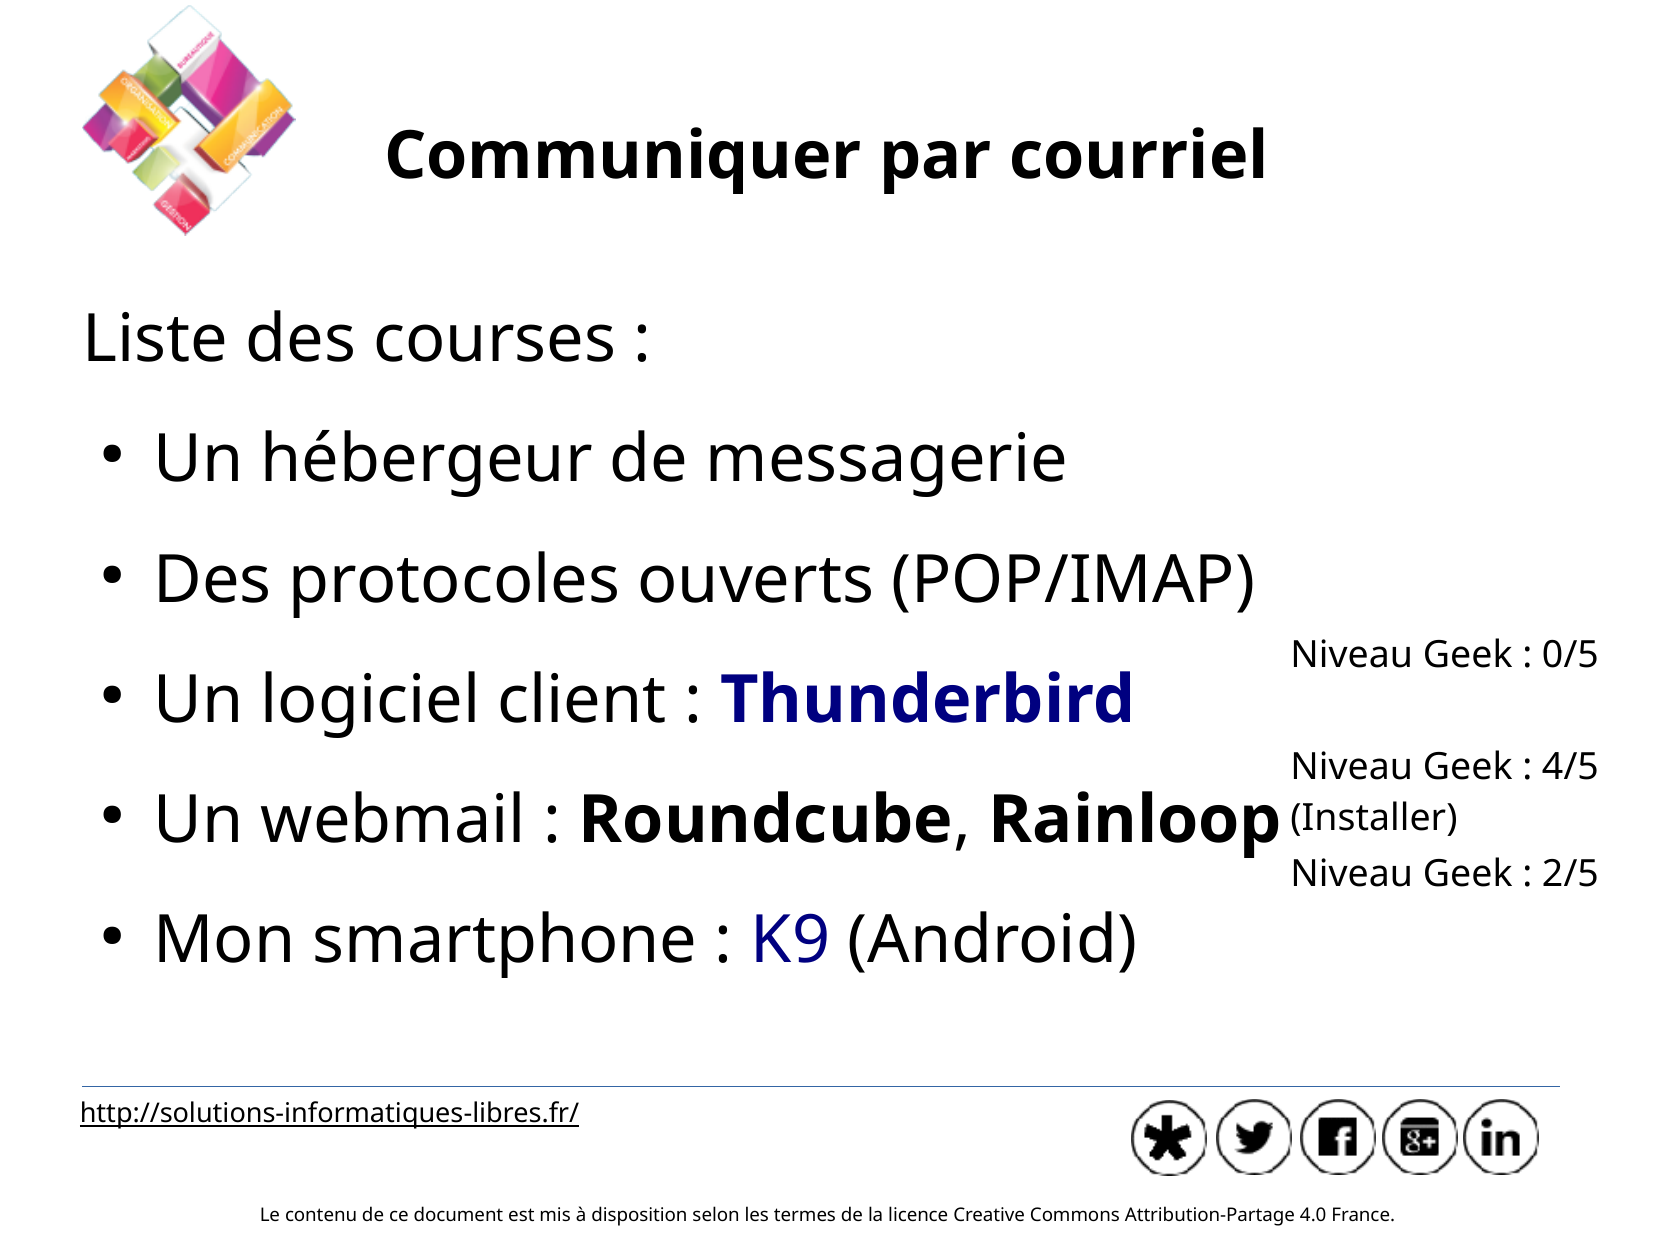

# Communiquer par courriel
Liste des courses :
Un hébergeur de messagerie
Des protocoles ouverts (POP/IMAP)
Un logiciel client : Thunderbird
Un webmail : Roundcube, Rainloop
Mon smartphone : K9 (Android)
Niveau Geek : 0/5
Niveau Geek : 4/5
(Installer)
Niveau Geek : 2/5